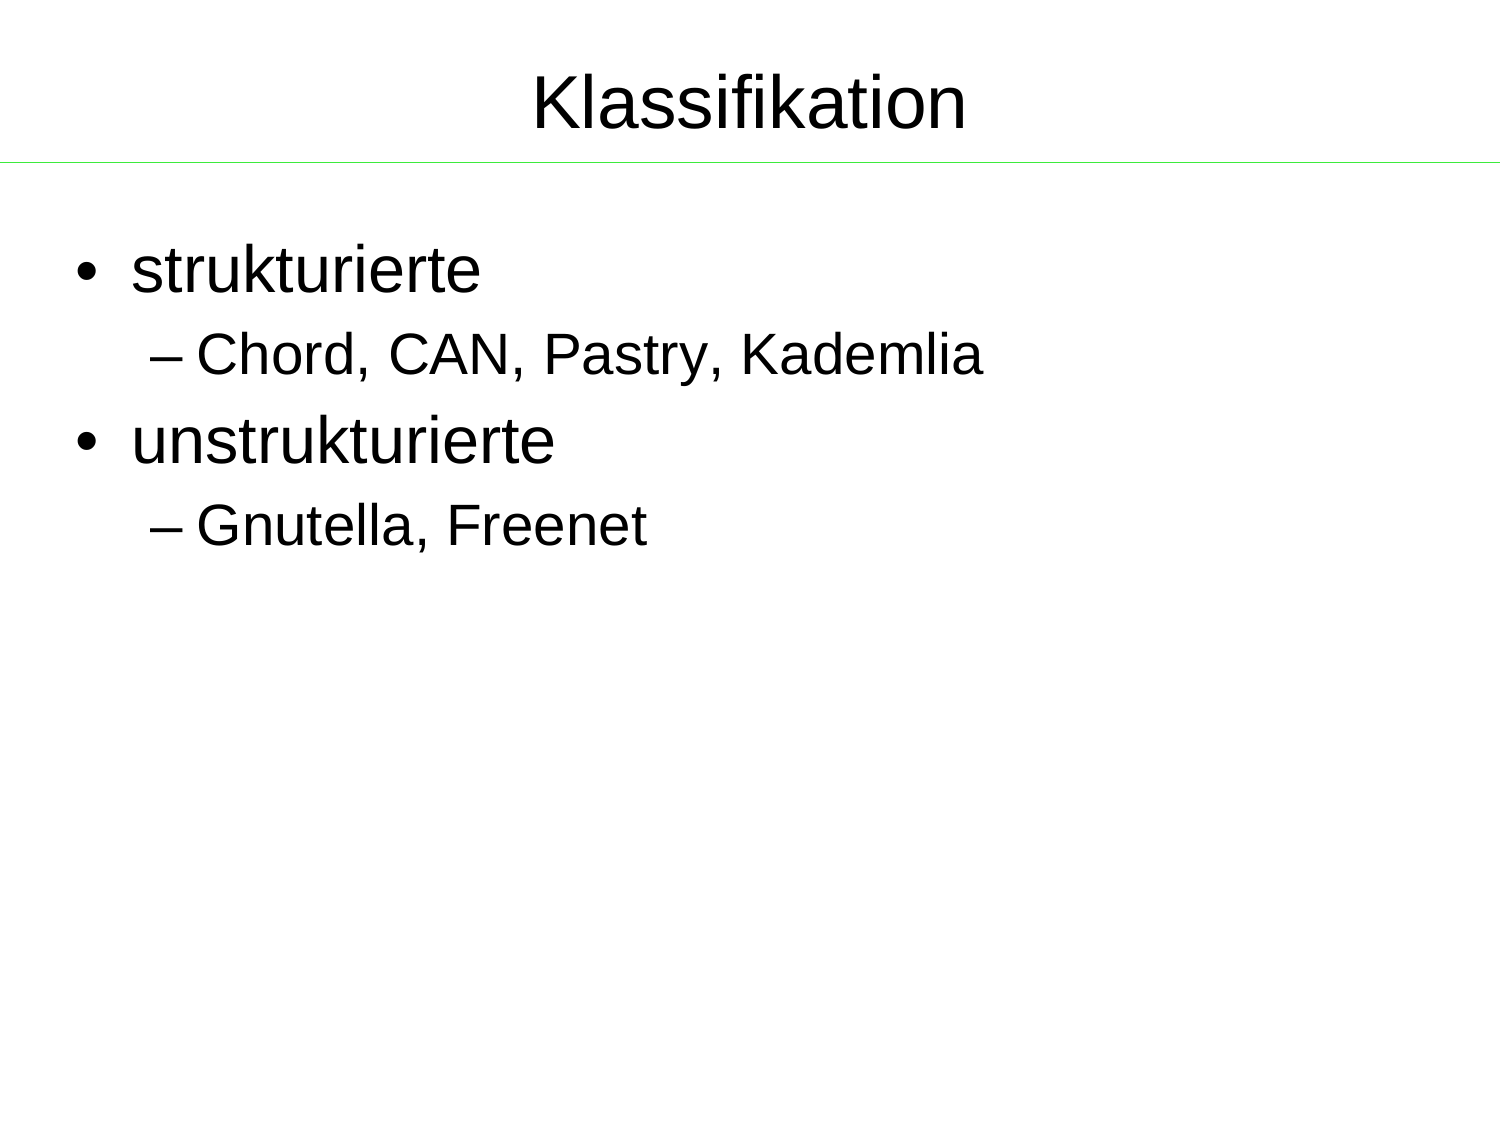

# Klassifikation
strukturierte
Chord, CAN, Pastry, Kademlia
unstrukturierte
Gnutella, Freenet